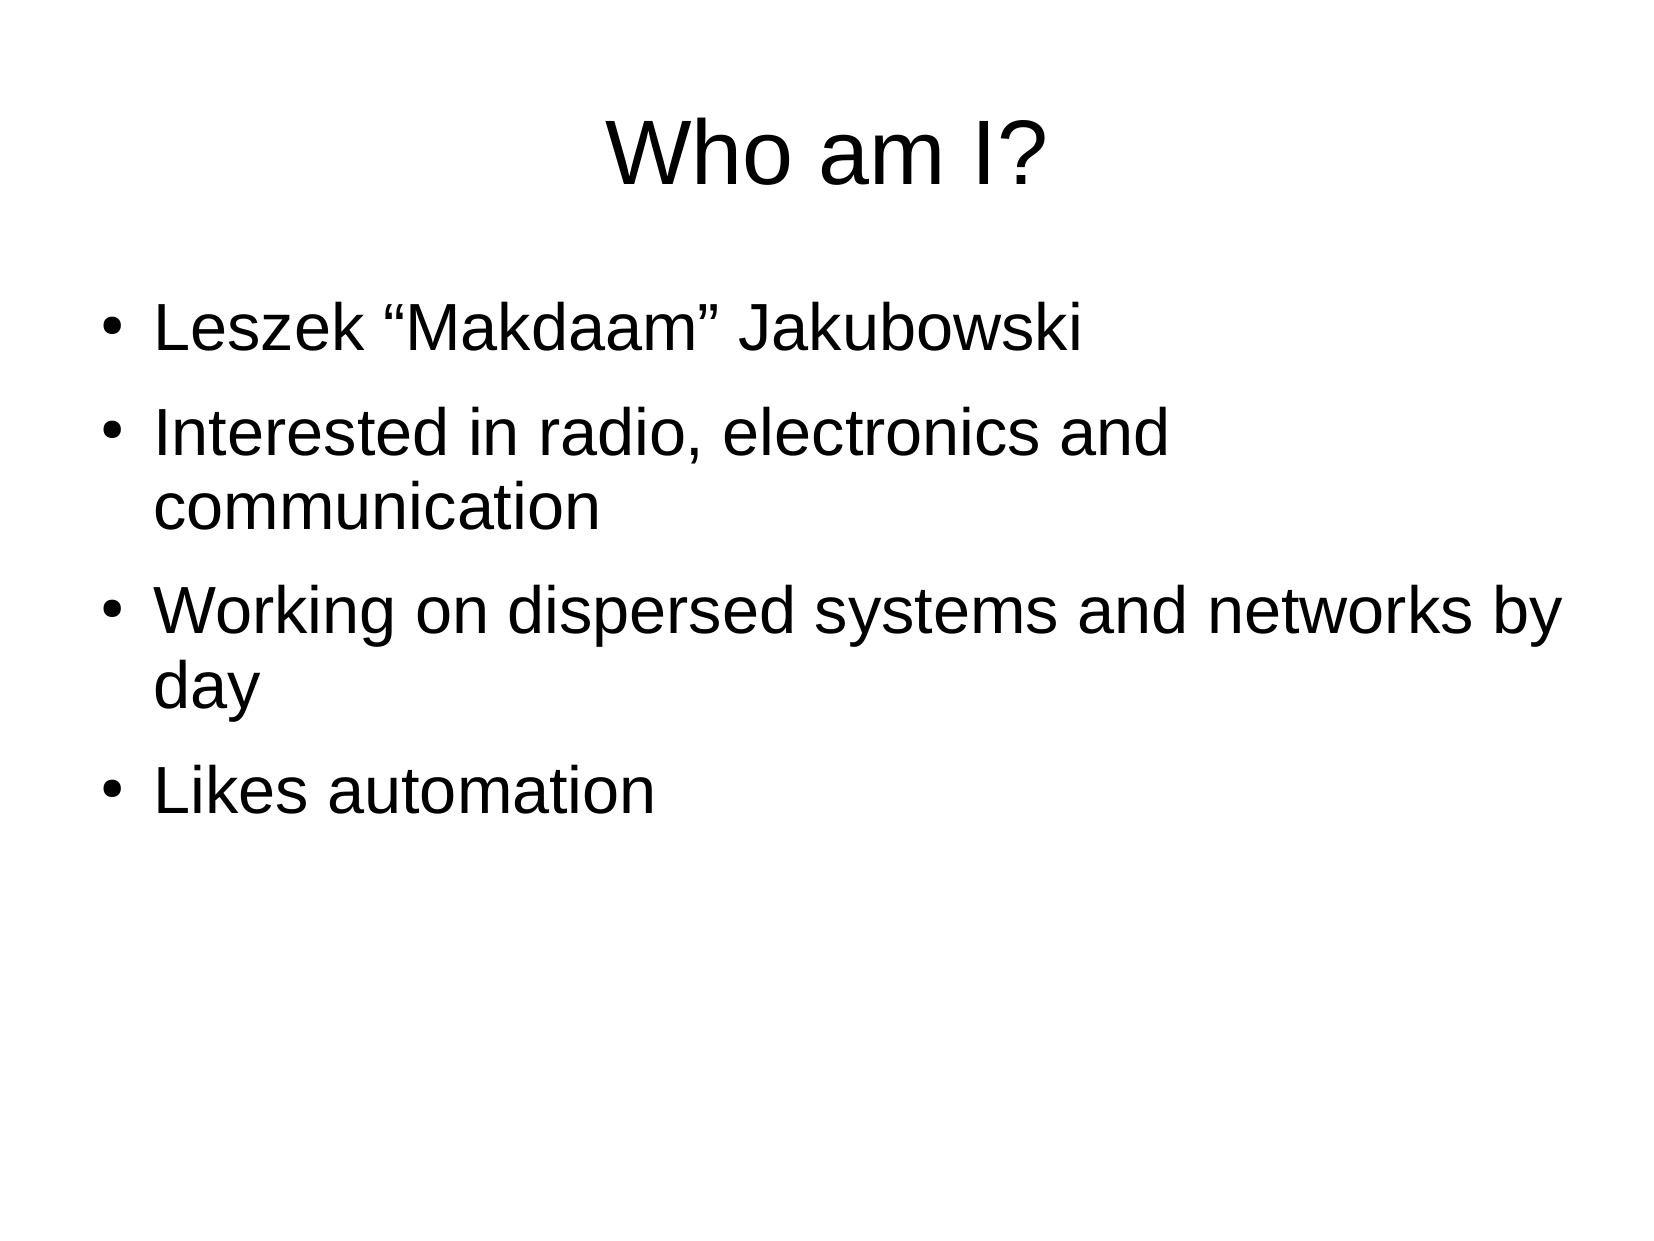

# Who am I?
Leszek “Makdaam” Jakubowski
Interested in radio, electronics and communication
Working on dispersed systems and networks by day
Likes automation